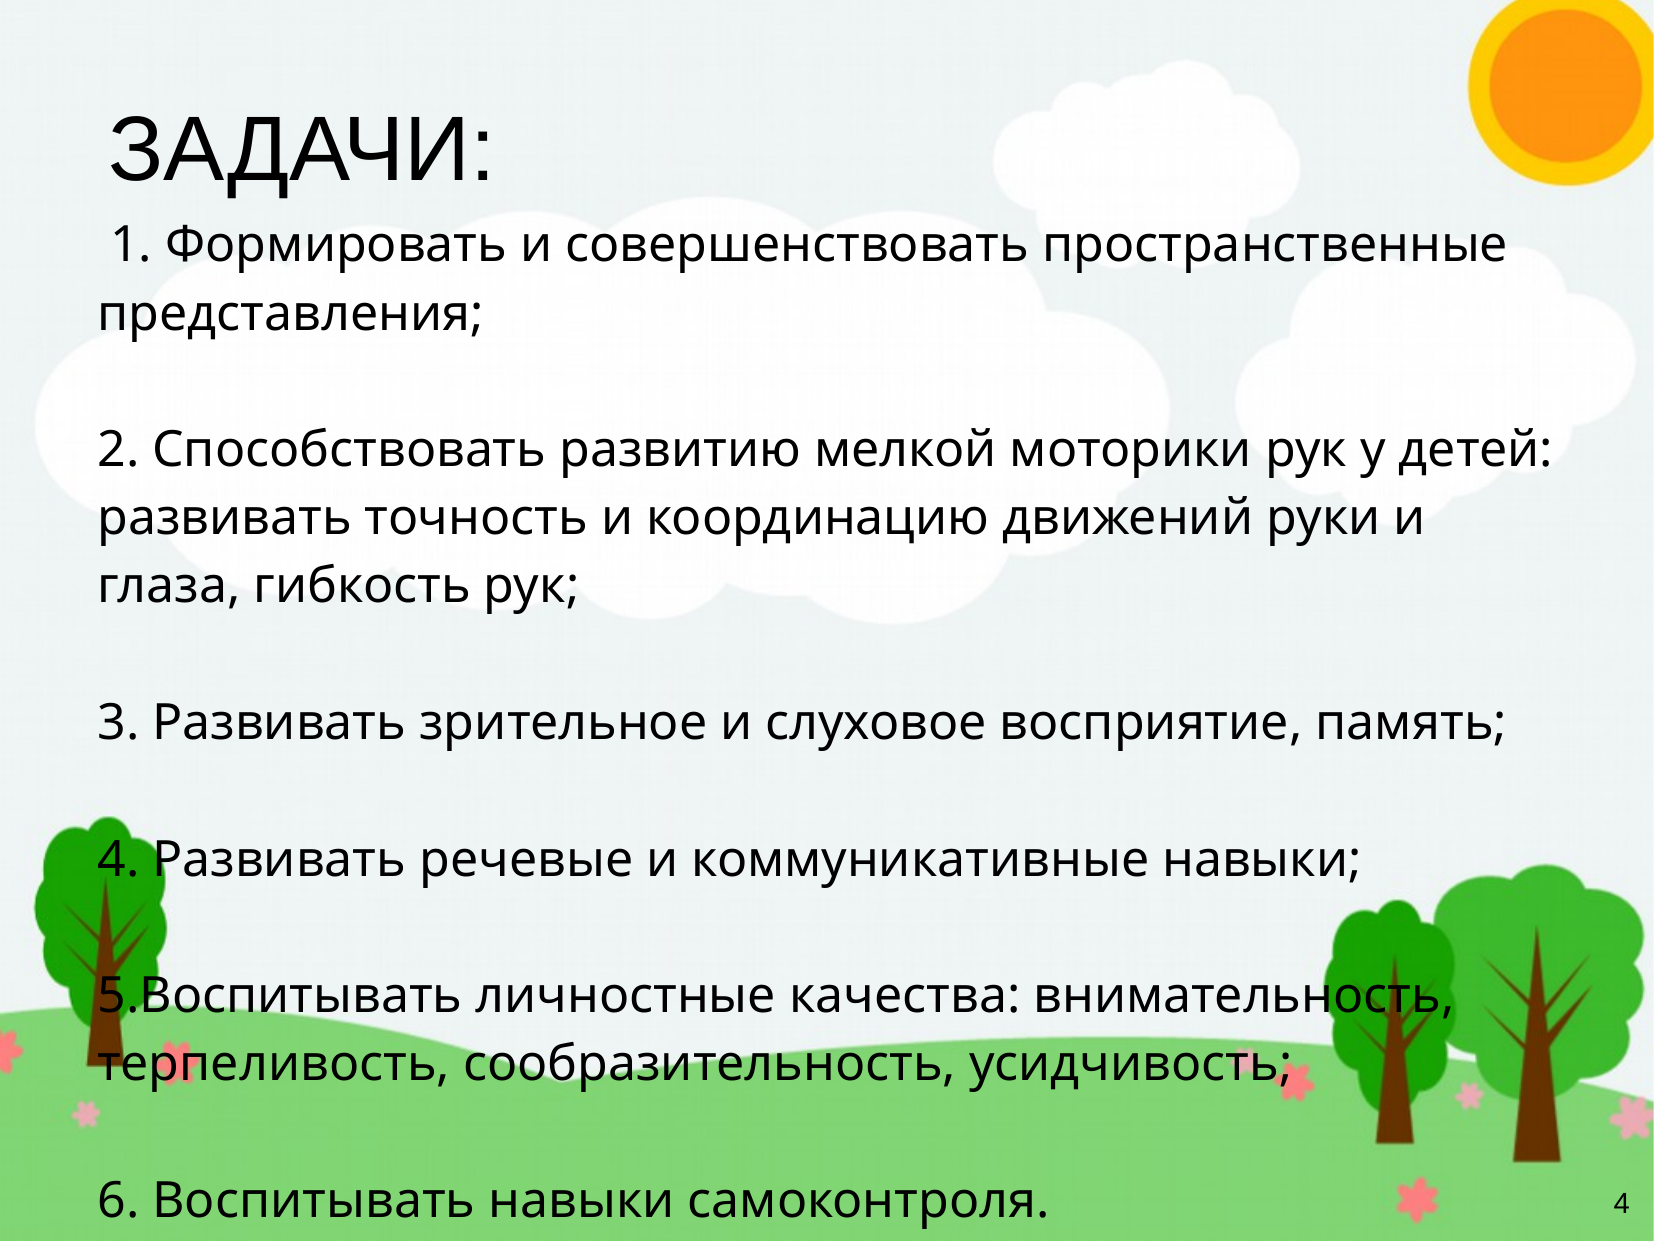

# ЗАДАЧИ:
 1. Формировать и совершенствовать пространственные представления;
2. Способствовать развитию мелкой моторики рук у детей: развивать точность и координацию движений руки и глаза, гибкость рук;
3. Развивать зрительное и слуховое восприятие, память;
4. Развивать речевые и коммуникативные навыки;
5.Воспитывать личностные качества: внимательность, терпеливость, сообразительность, усидчивость;
6. Воспитывать навыки самоконтроля.
4